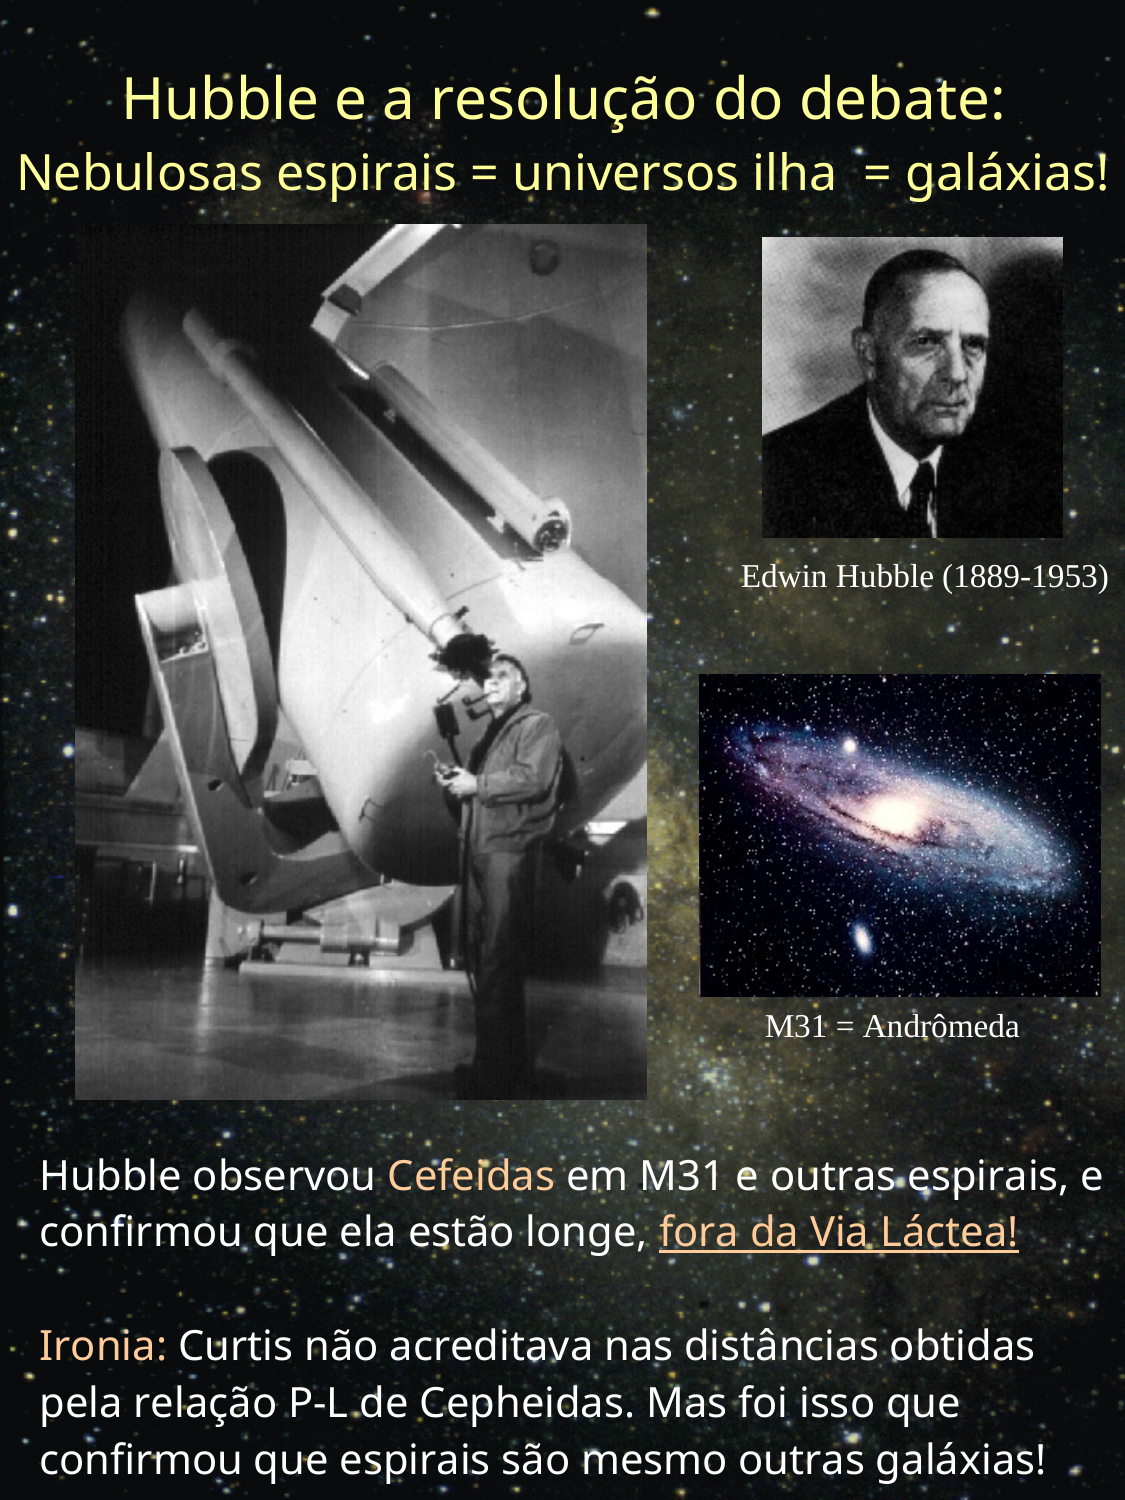

Hubble e a resolução do debate:
Nebulosas espirais = universos ilha = galáxias!
Edwin Hubble (1889-1953)
M31 = Andrômeda
Hubble observou Cefeidas em M31 e outras espirais, e confirmou que ela estão longe, fora da Via Láctea!
Ironia: Curtis não acreditava nas distâncias obtidas
pela relação P-L de Cepheidas. Mas foi isso que confirmou que espirais são mesmo outras galáxias!